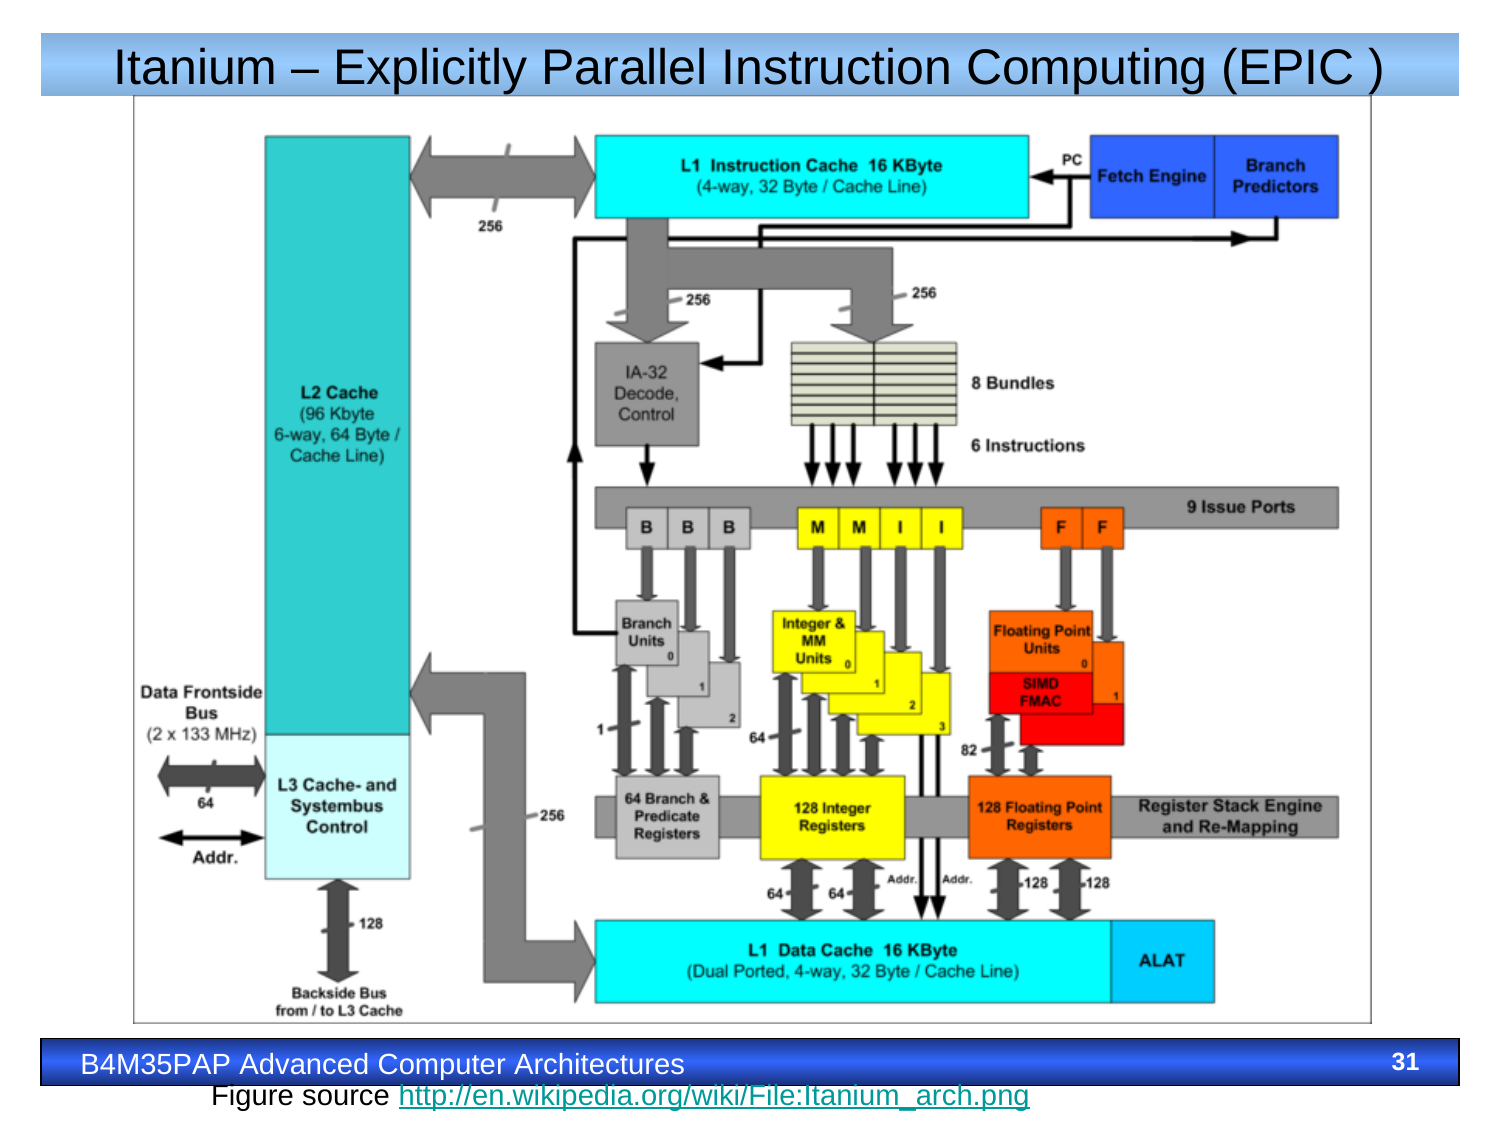

# Itanium – Explicitly Parallel Instruction Computing (EPIC )
Figure source http://en.wikipedia.org/wiki/File:Itanium_arch.png